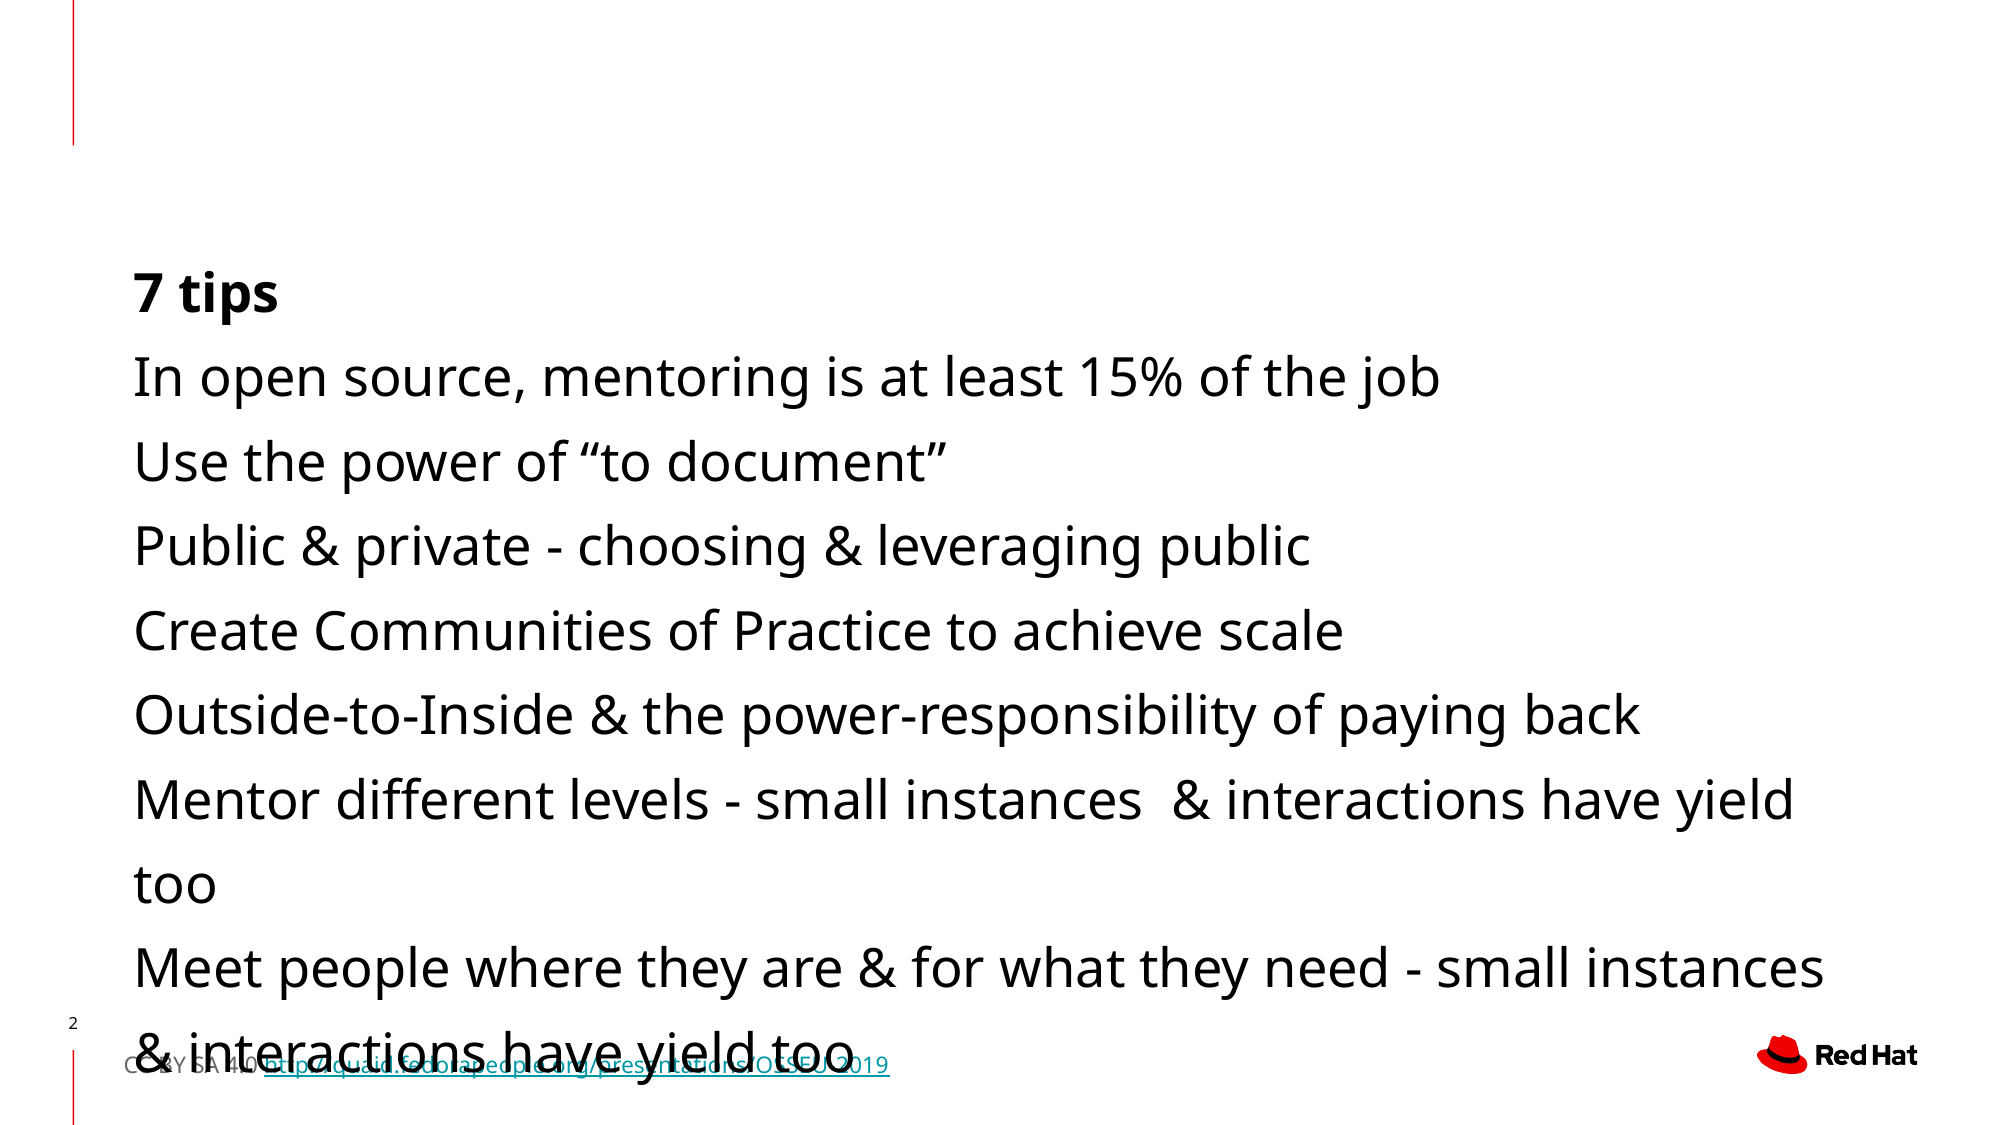

# 7 tips In open source, mentoring is at least 15% of the job Use the power of “to document” Public & private - choosing & leveraging public Create Communities of Practice to achieve scale Outside-to-Inside & the power-responsibility of paying back Mentor different levels - small instances & interactions have yield too Meet people where they are & for what they need - small instances & interactions have yield too